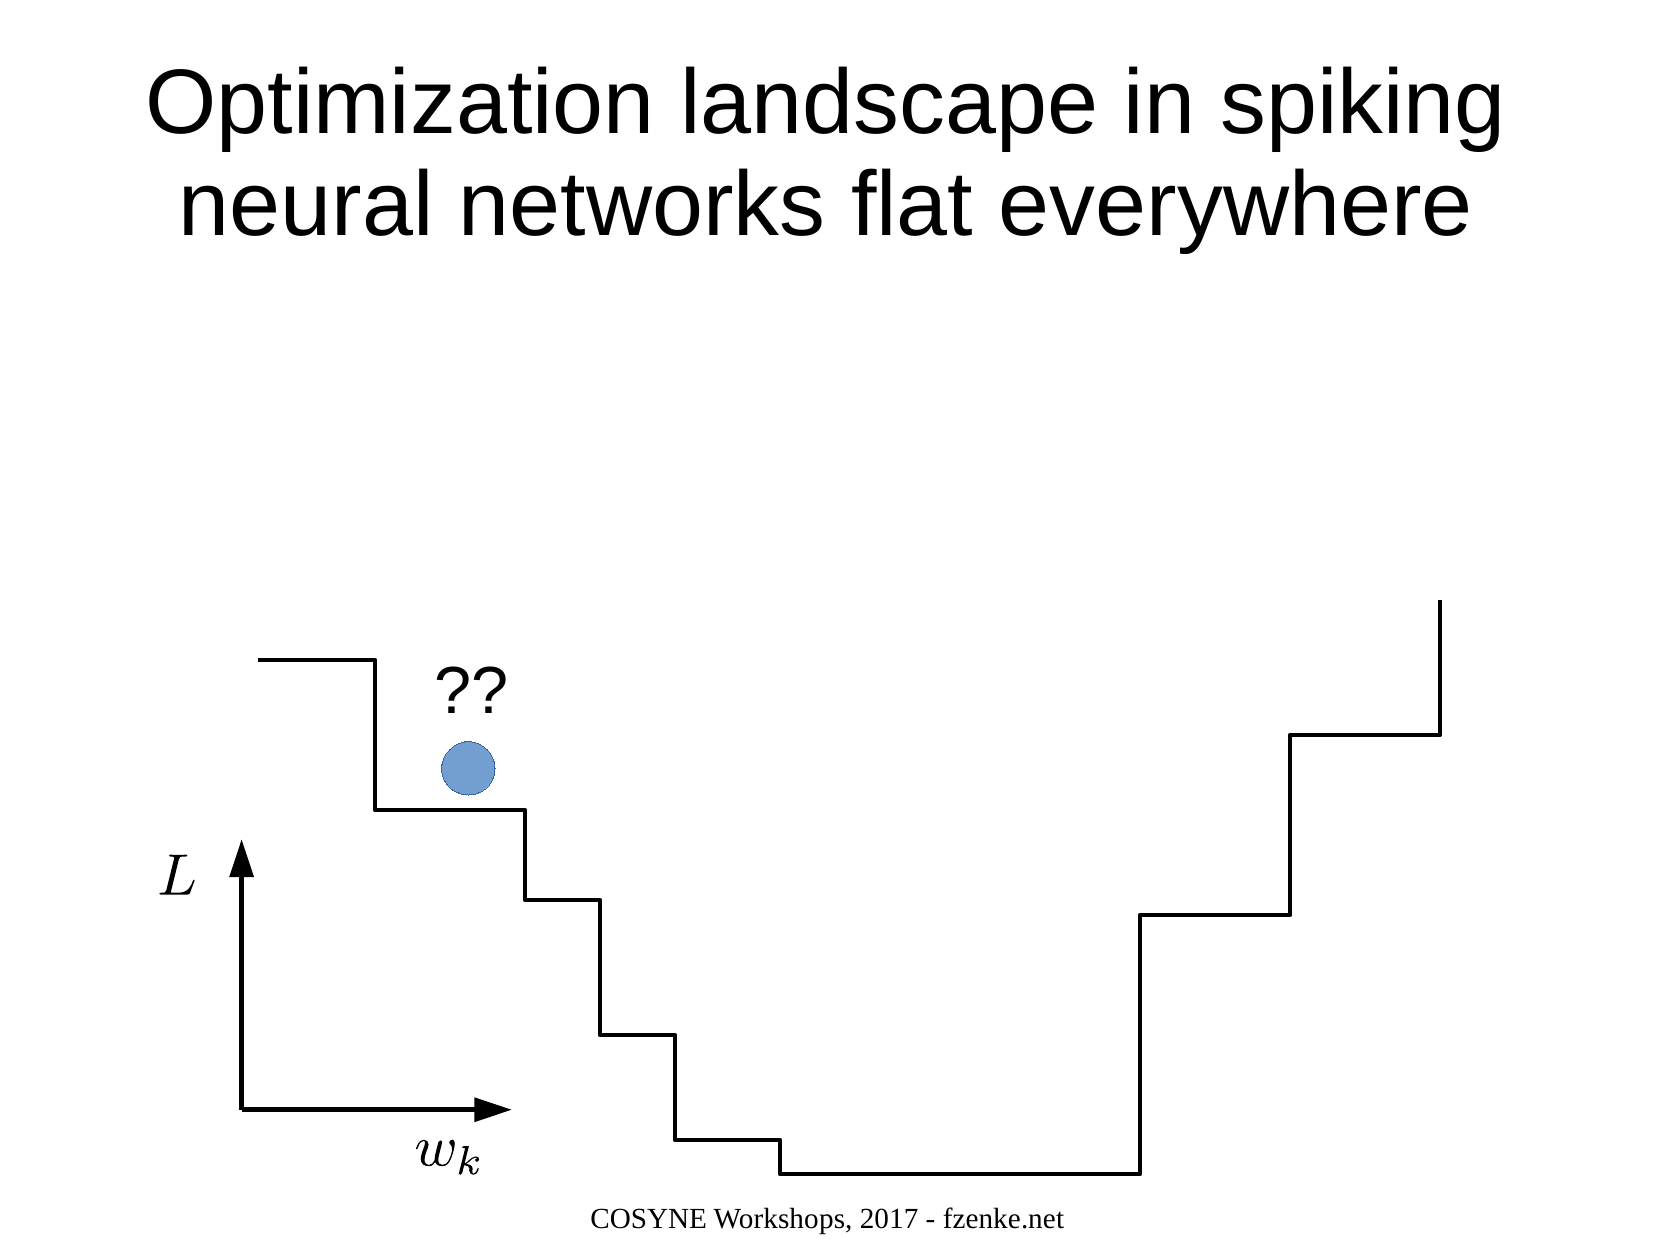

# Optimization landscape in spiking neural networks flat everywhere
??
COSYNE Workshops, 2017 - fzenke.net